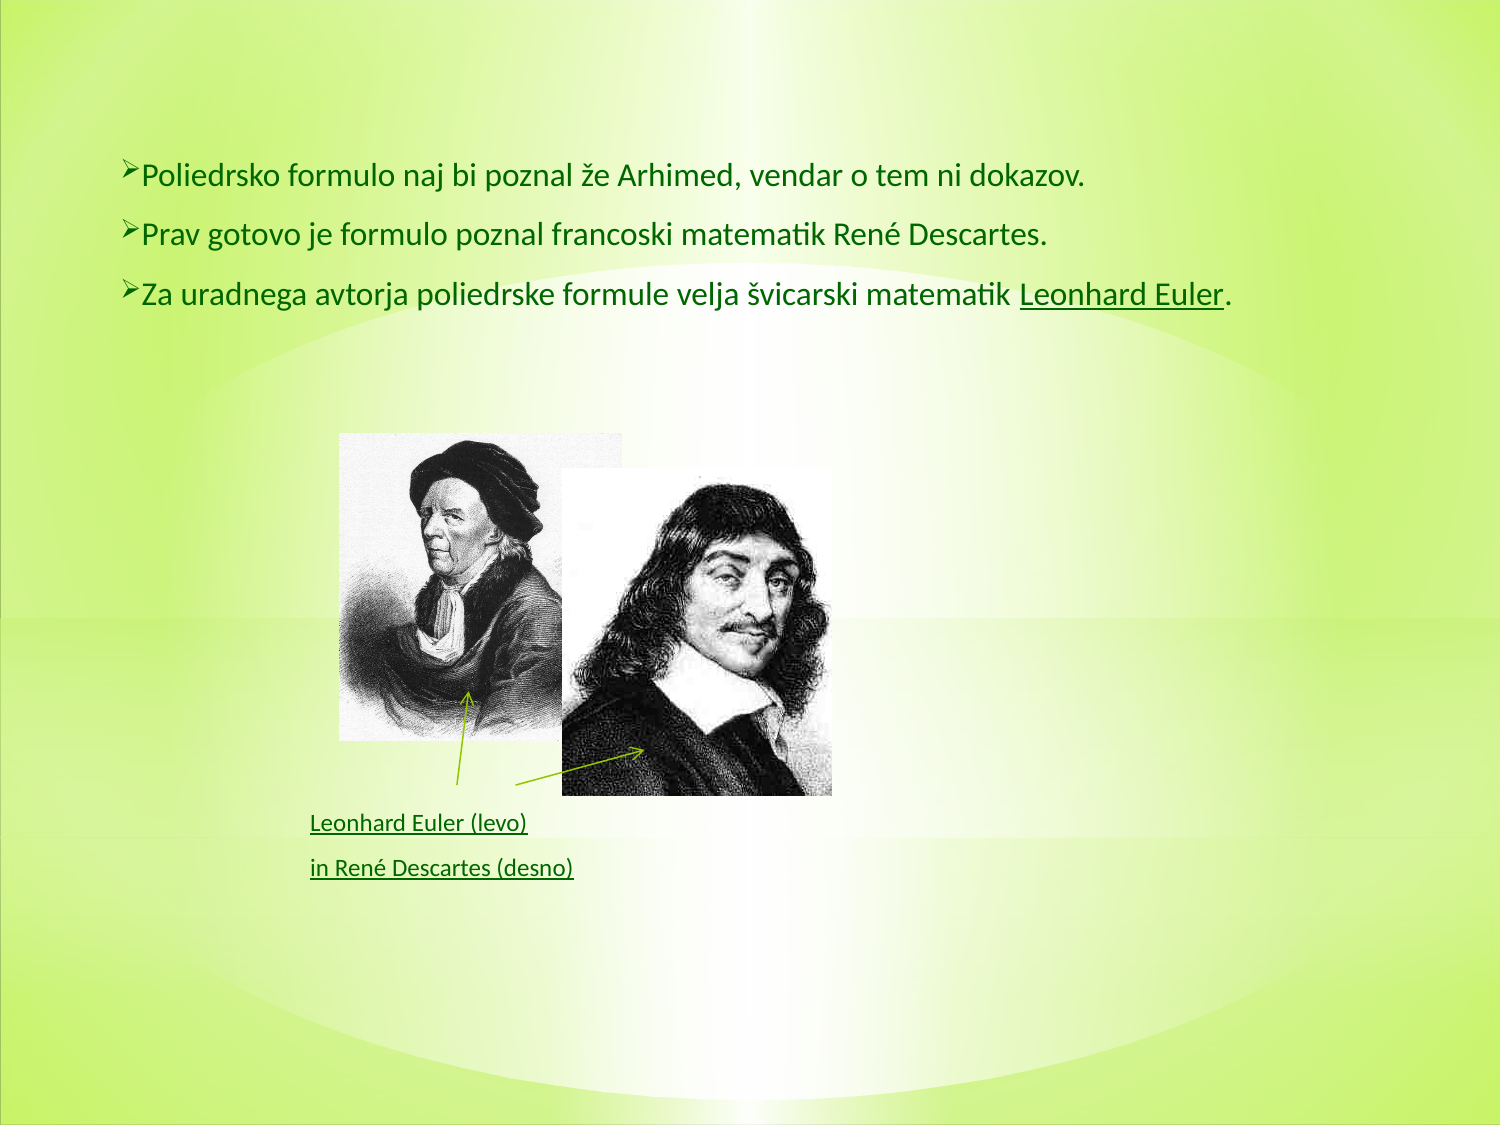

# Poliedrsko formulo naj bi poznal že Arhimed, vendar o tem ni dokazov.
Prav gotovo je formulo poznal francoski matematik René Descartes.
Za uradnega avtorja poliedrske formule velja švicarski matematik Leonhard Euler.
 Leonhard Euler (levo)
 in René Descartes (desno)